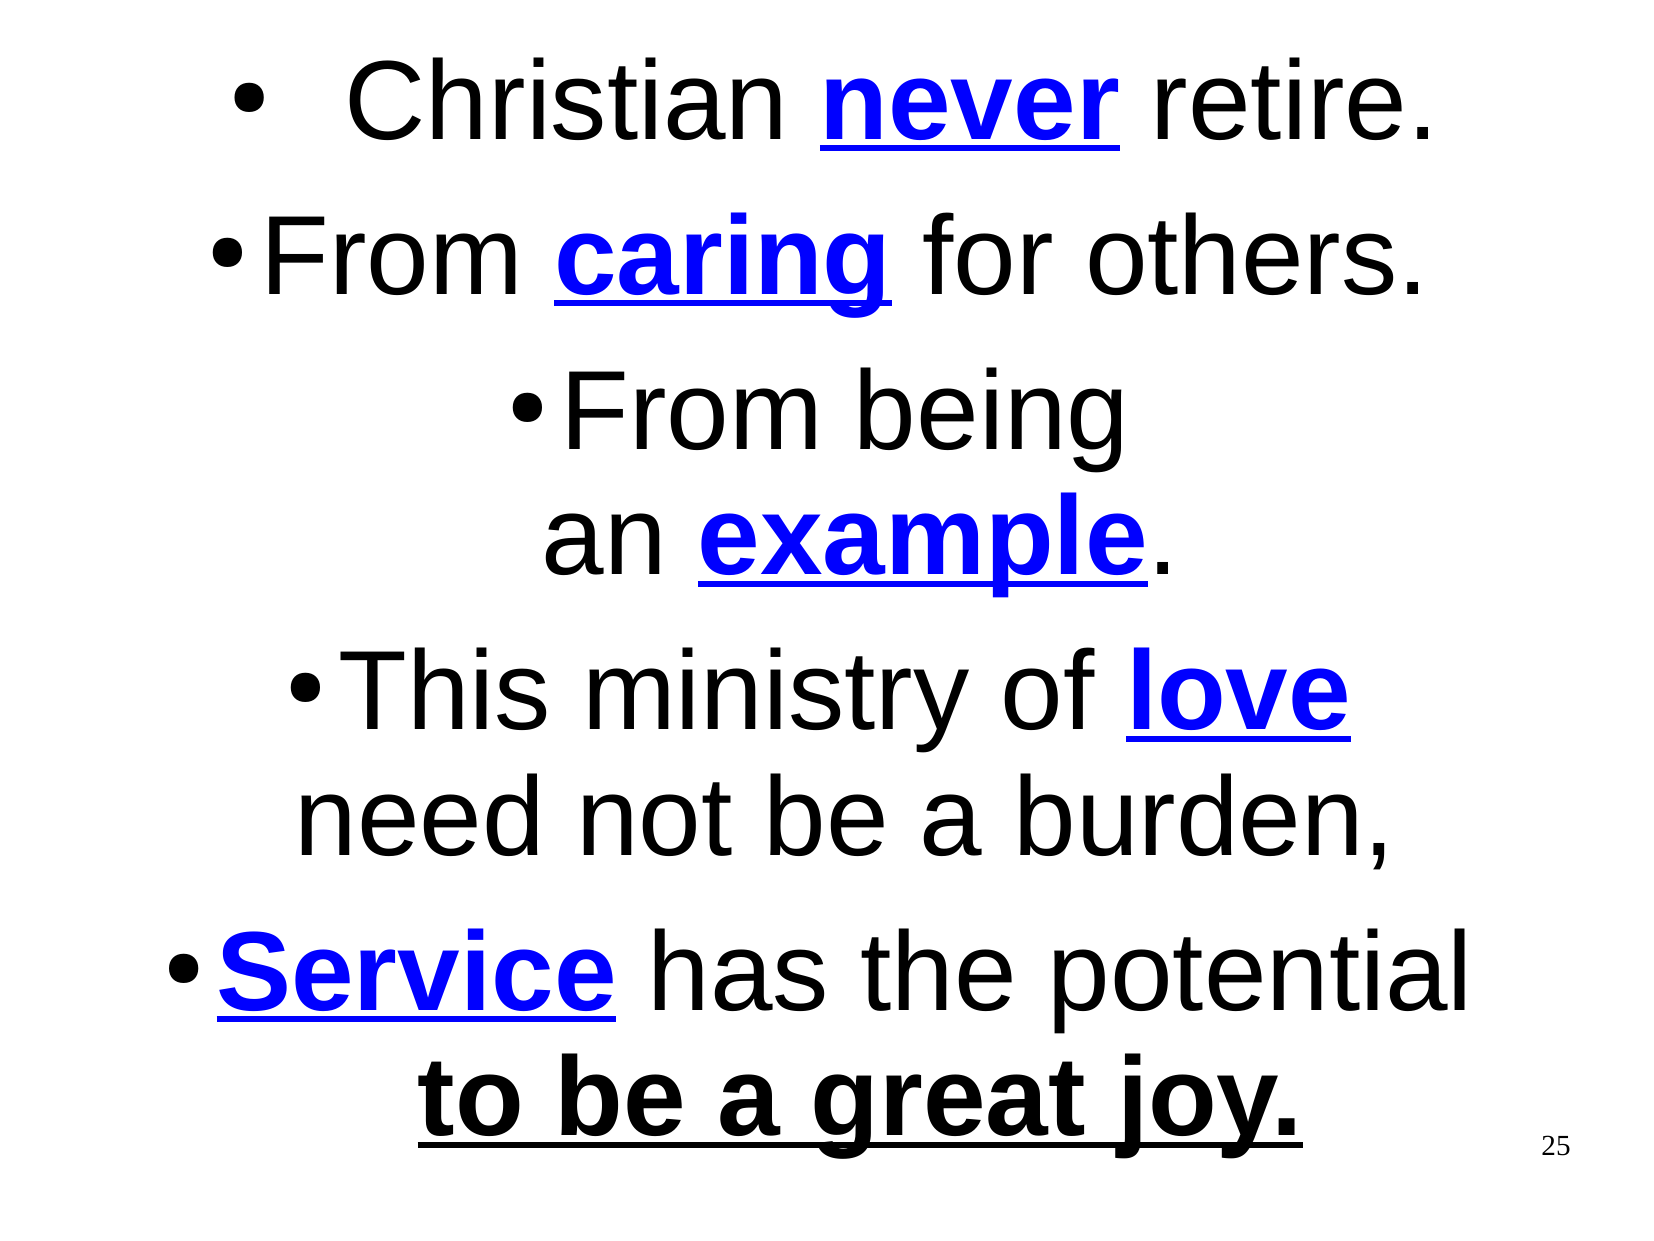

# Christian never retire.
From caring for others.
From being
an example.
This ministry of love
need not be a burden,
Service has the potential
to be a great joy.
25